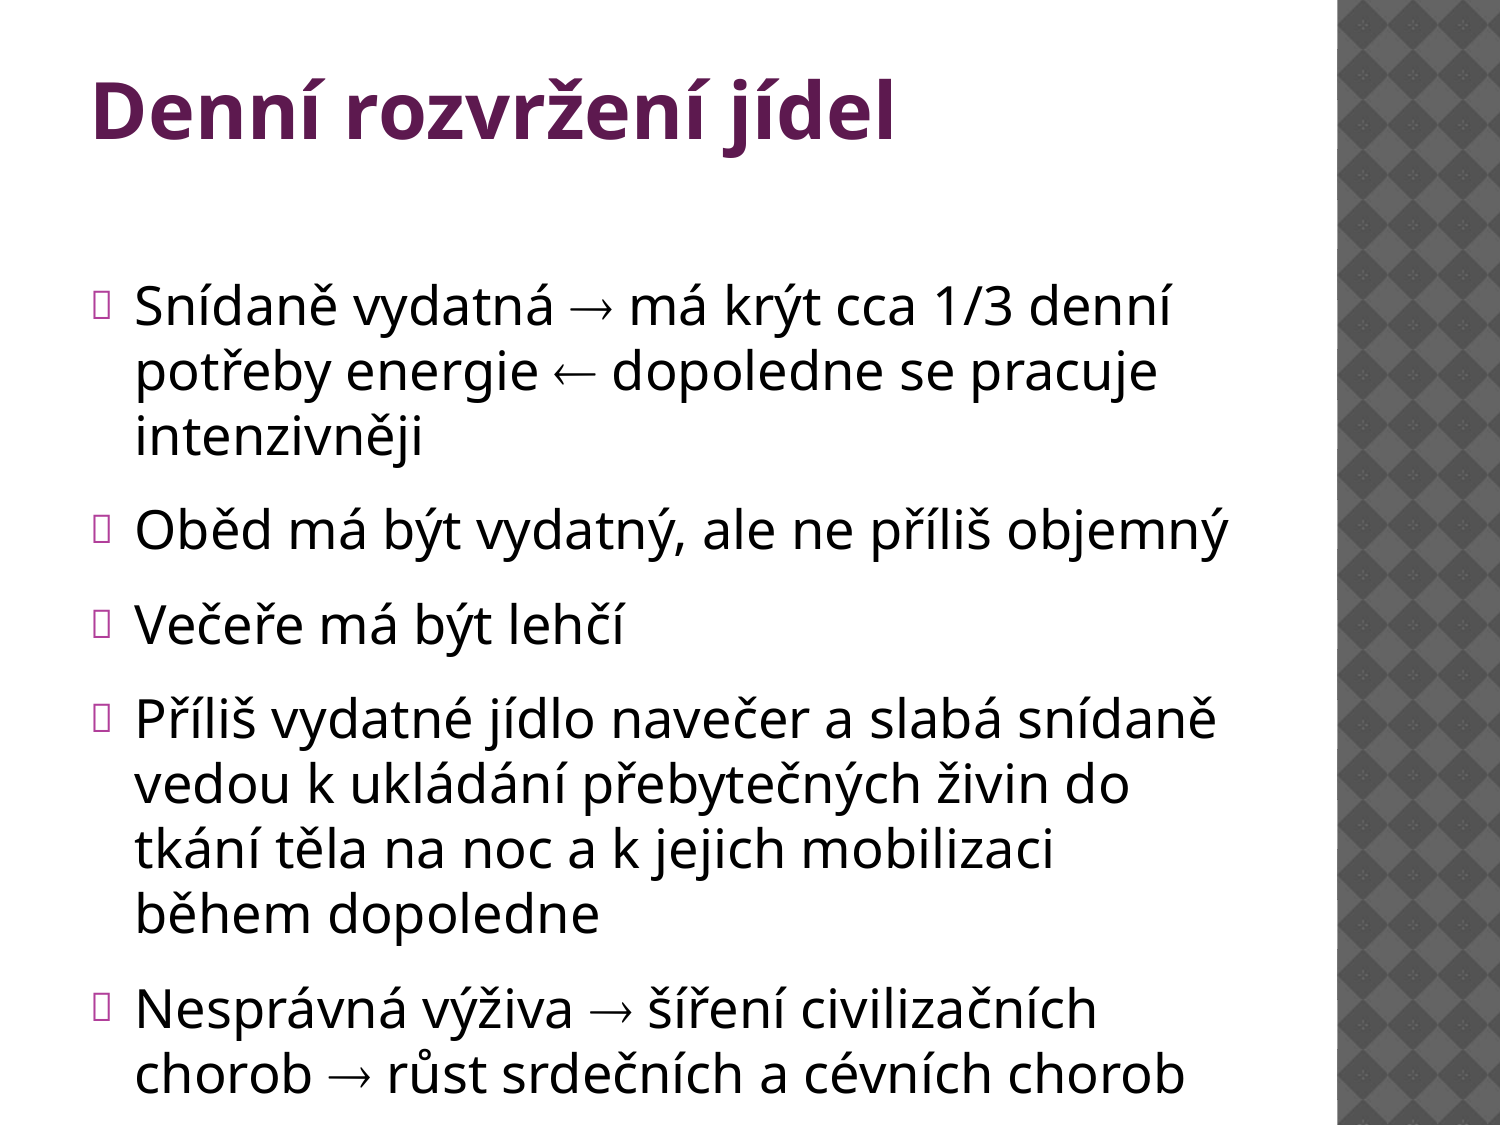

# Denní rozvržení jídel
Snídaně vydatná  má krýt cca 1/3 denní potřeby energie  dopoledne se pracuje intenzivněji
Oběd má být vydatný, ale ne příliš objemný
Večeře má být lehčí
Příliš vydatné jídlo navečer a slabá snídaně vedou k ukládání přebytečných živin do tkání těla na noc a k jejich mobilizaci během dopoledne
Nesprávná výživa  šíření civilizačních chorob  růst srdečních a cévních chorob